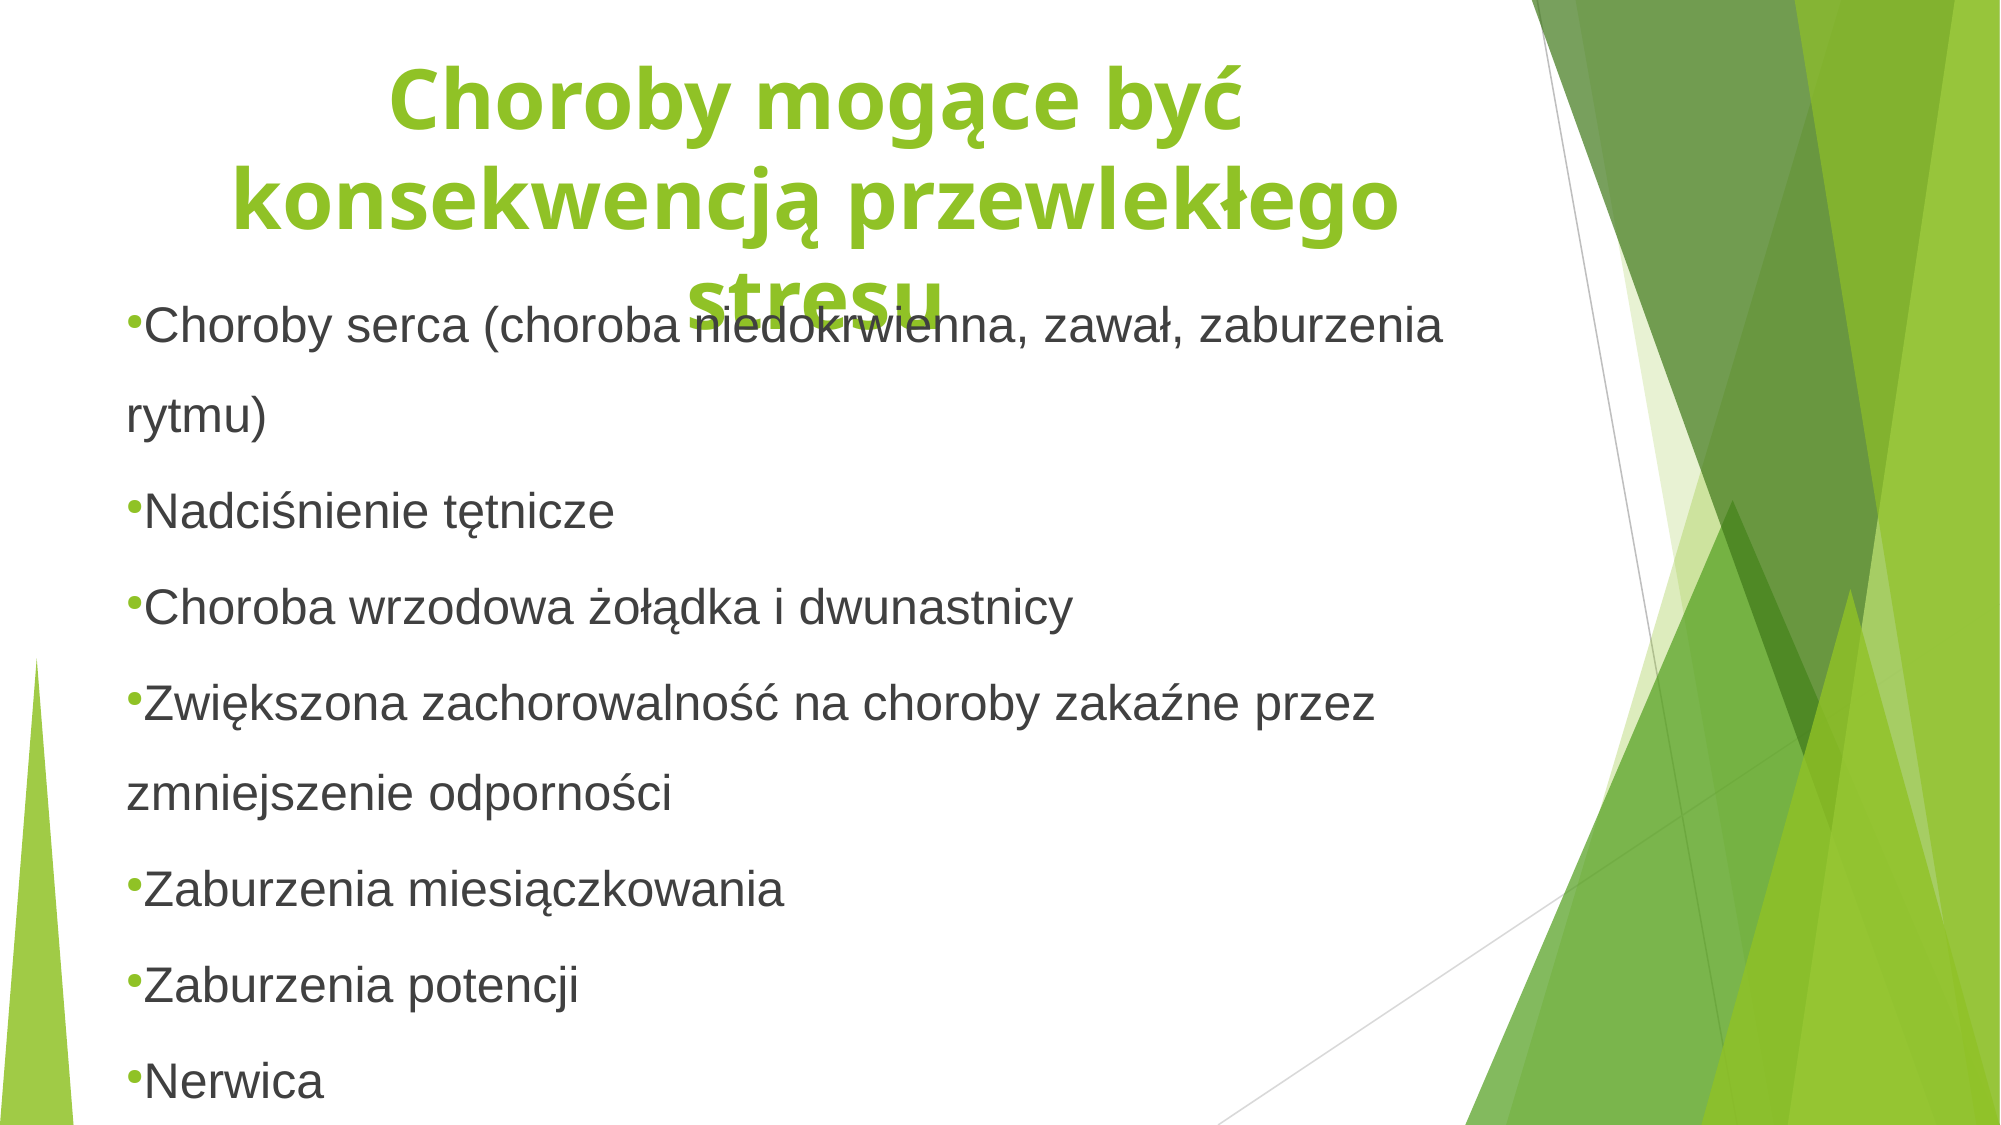

# Choroby mogące być konsekwencją przewlekłego stresu
Choroby serca (choroba niedokrwienna, zawał, zaburzenia rytmu)
Nadciśnienie tętnicze
Choroba wrzodowa żołądka i dwunastnicy
Zwiększona zachorowalność na choroby zakaźne przez zmniejszenie odporności
Zaburzenia miesiączkowania
Zaburzenia potencji
Nerwica
Depresja